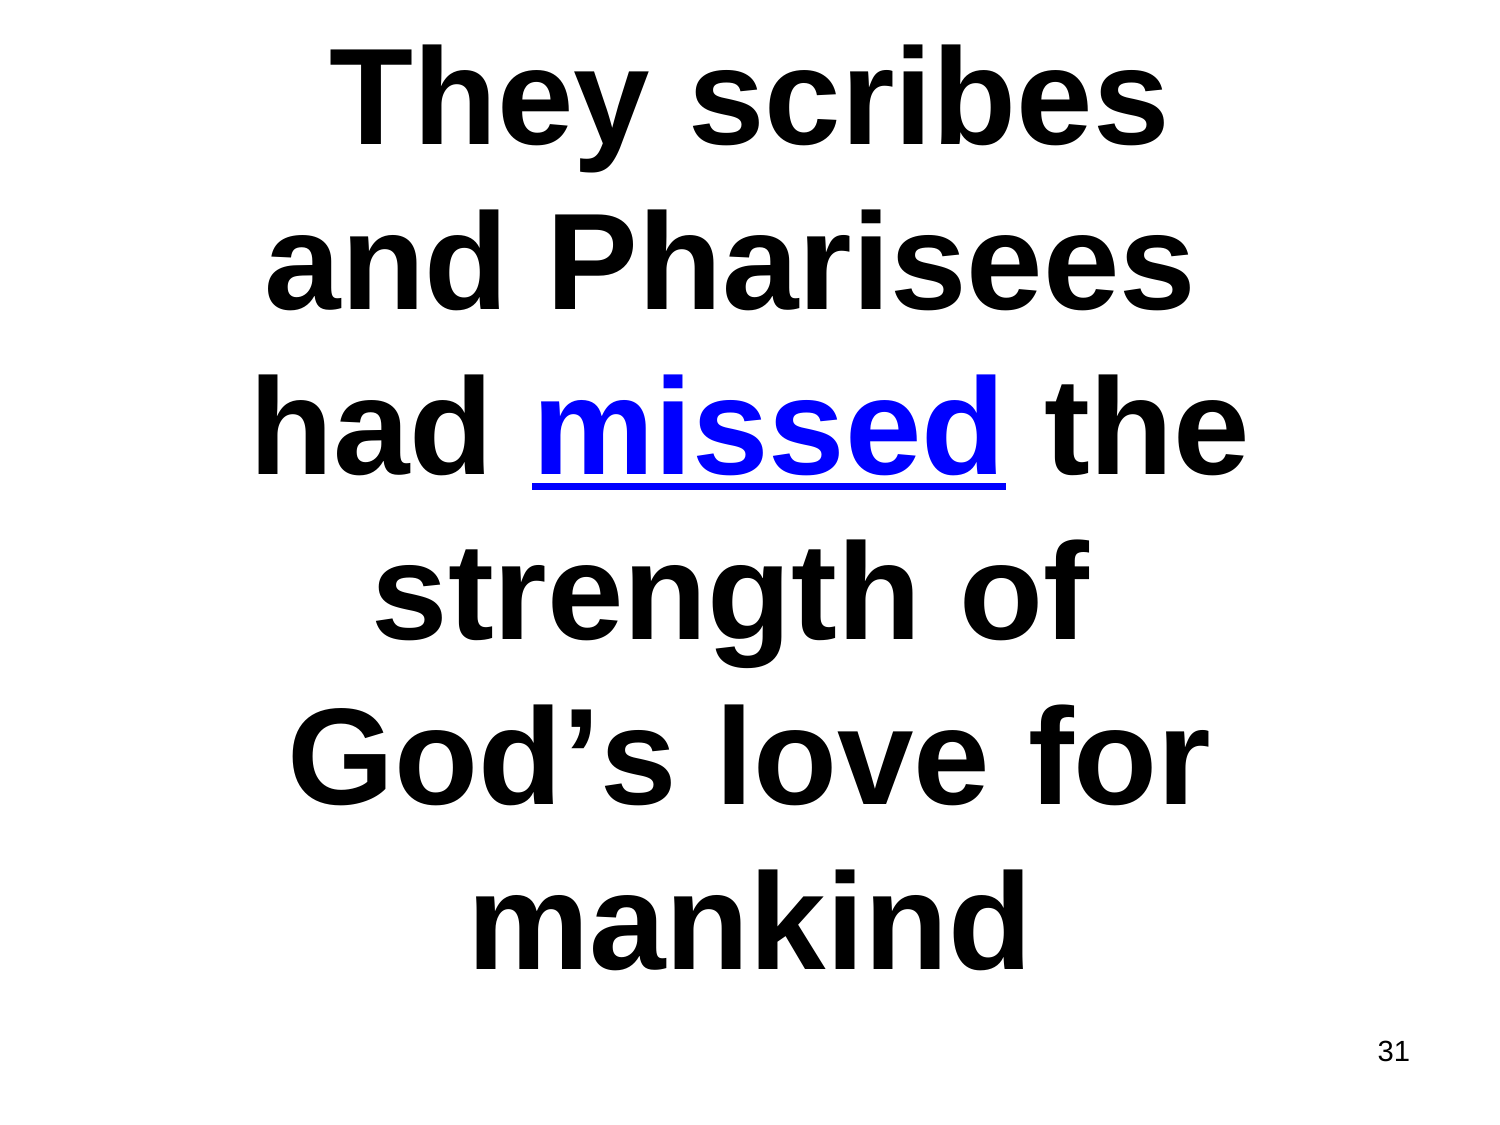

They scribes
and Pharisees
had missed the strength of
God’s love for mankind